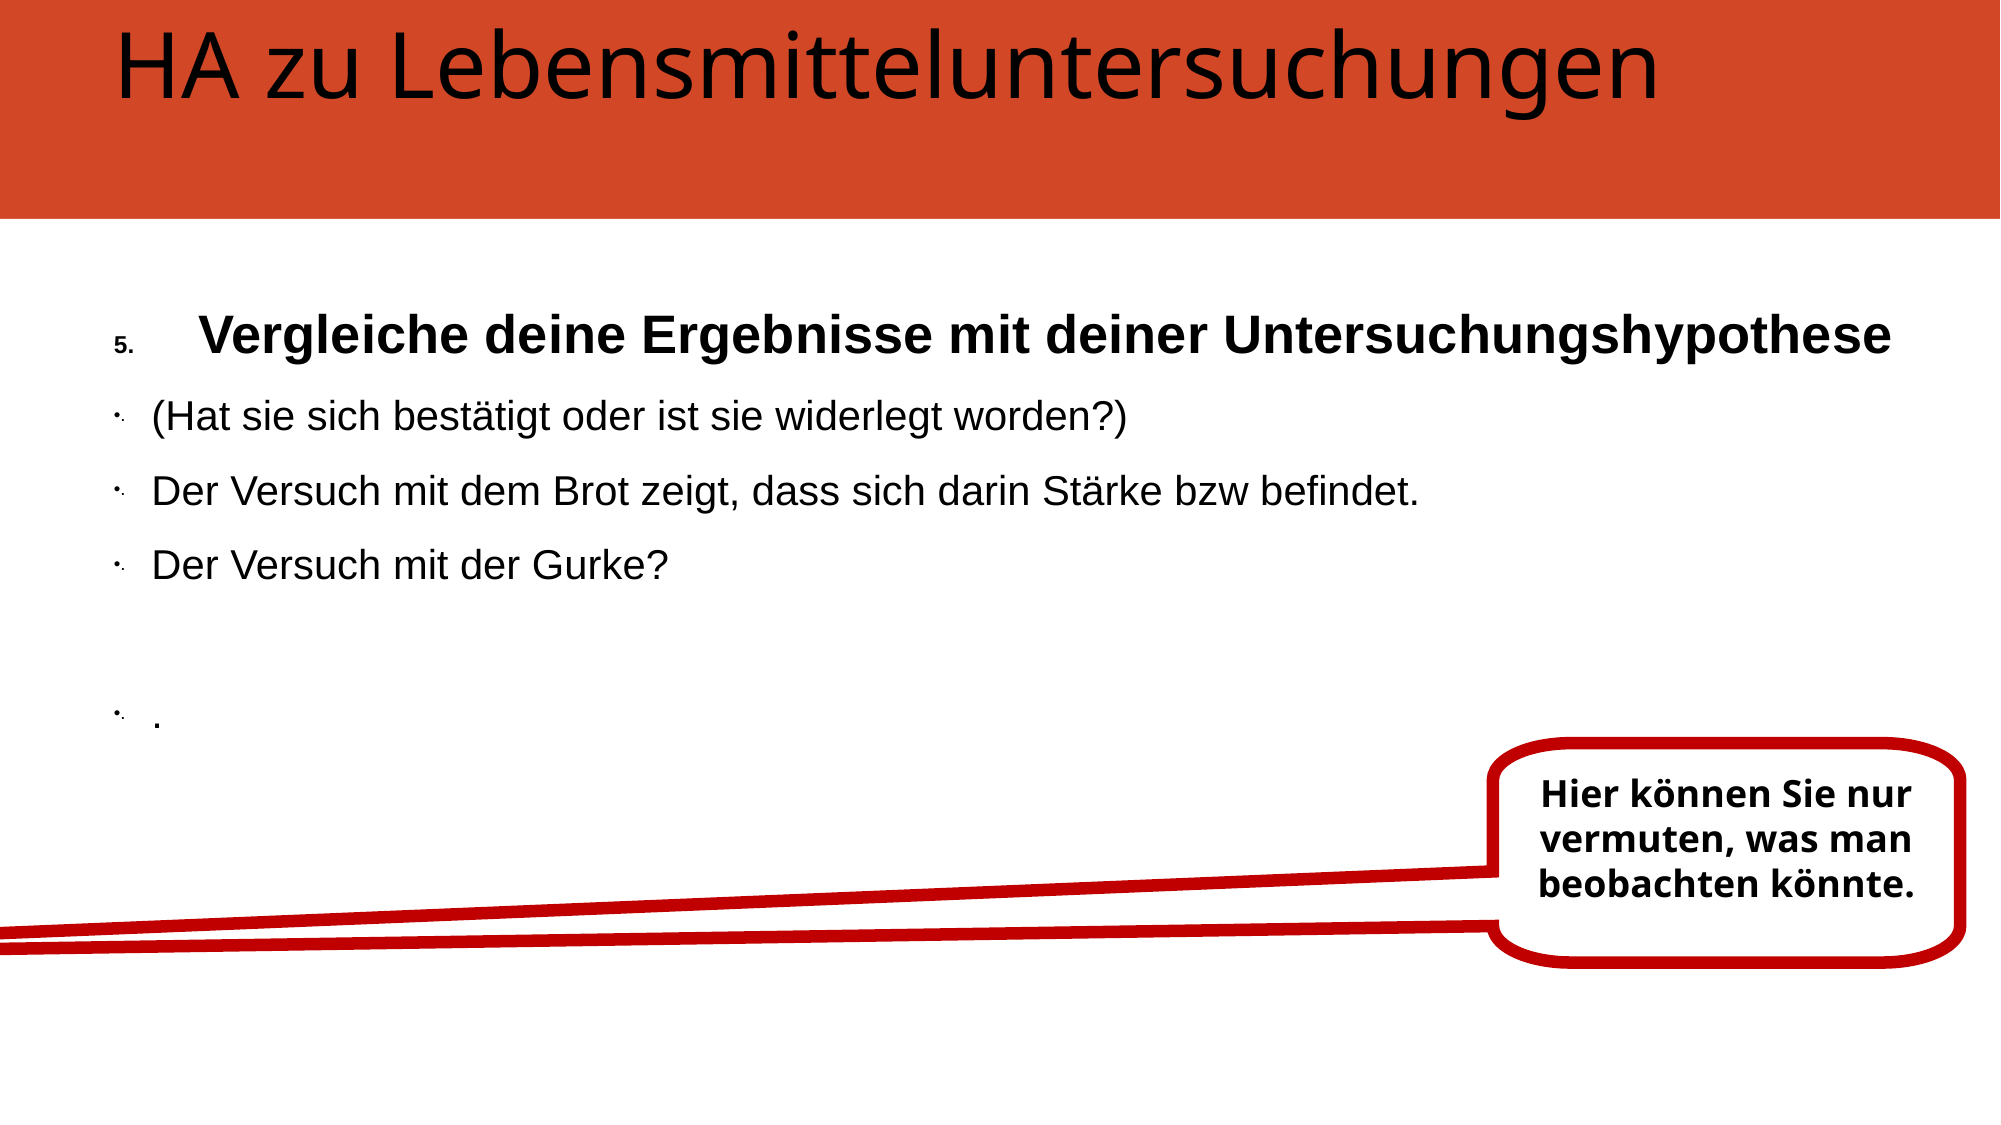

HA zu Lebensmitteluntersuchungen
# Vergleiche deine Ergebnisse mit deiner Untersuchungshypothese
(Hat sie sich bestätigt oder ist sie widerlegt worden?)
Der Versuch mit dem Brot zeigt, dass sich darin Stärke bzw befindet.
Der Versuch mit der Gurke?
.
Hier können Sie nur vermuten, was man beobachten könnte.